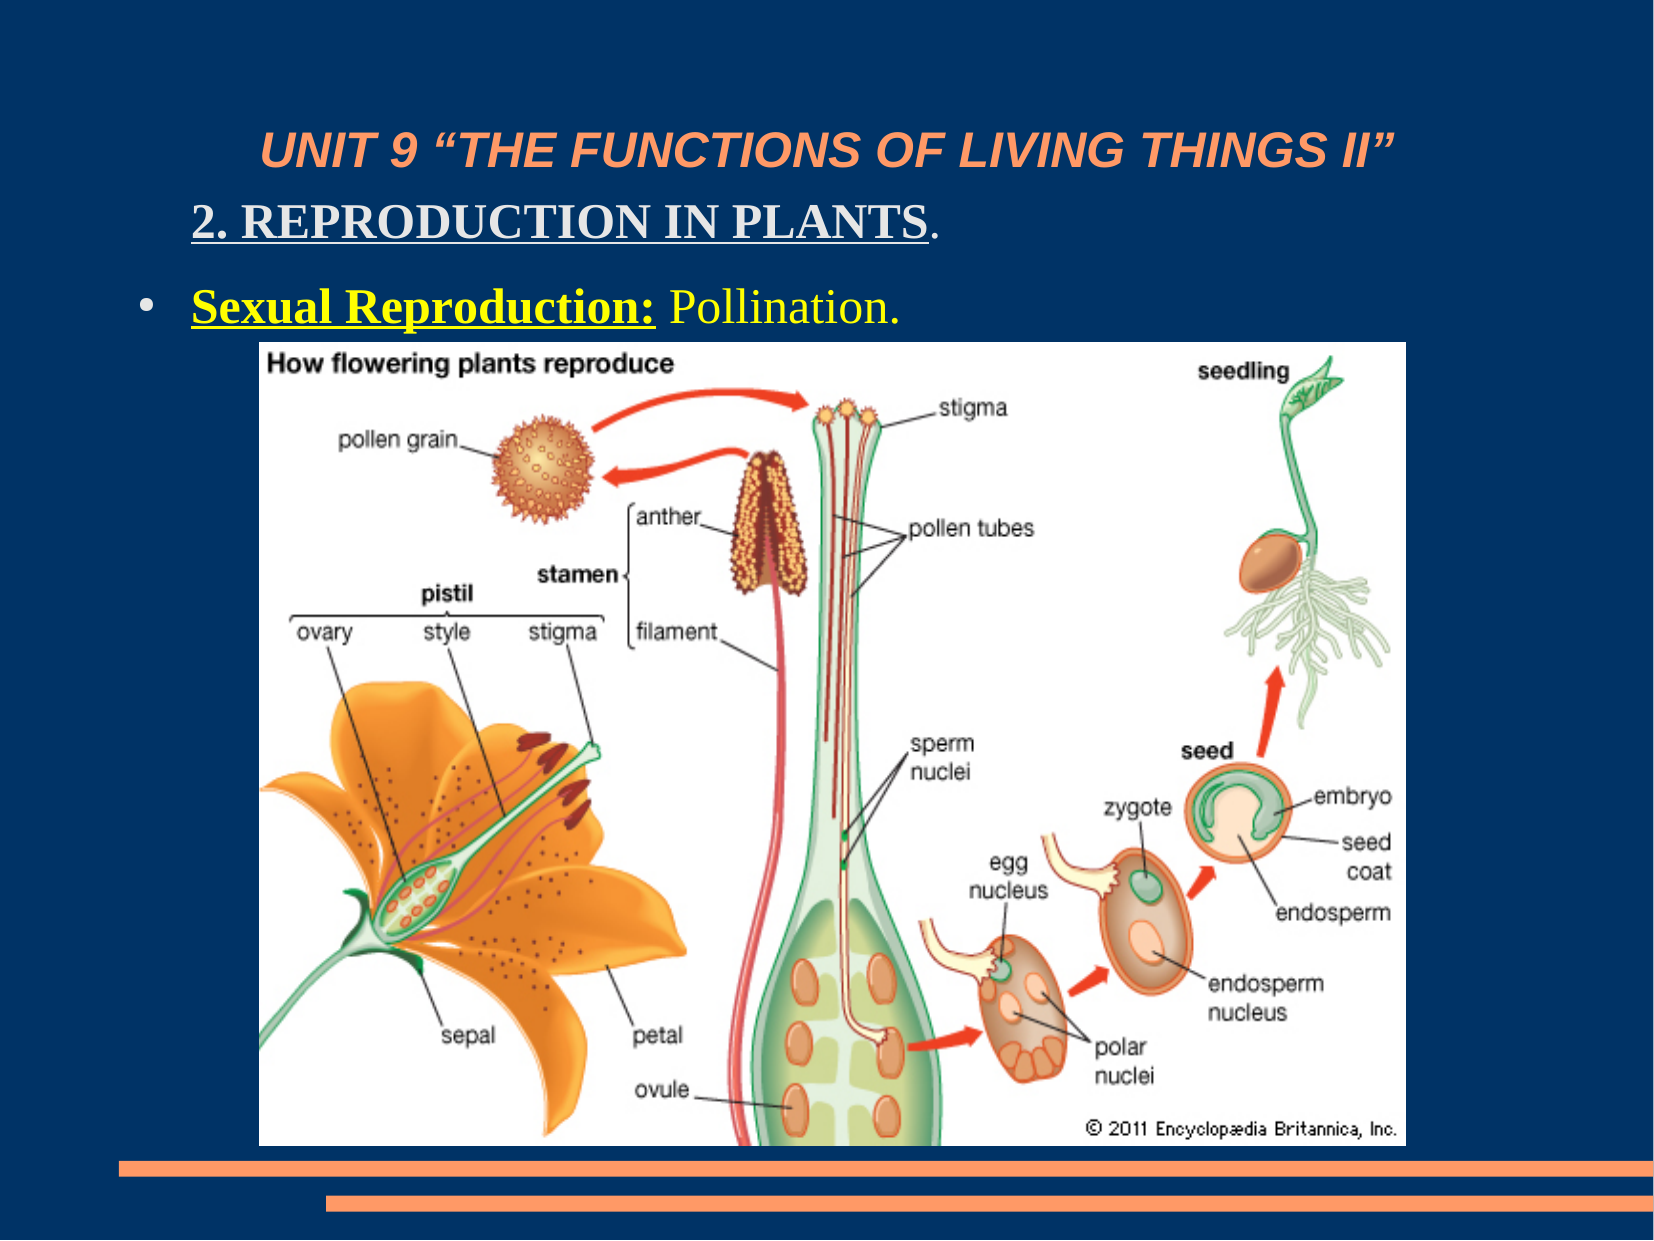

# UNIT 9 “THE FUNCTIONS OF LIVING THINGS II”
2. REPRODUCTION IN PLANTS.
Sexual Reproduction: Pollination.